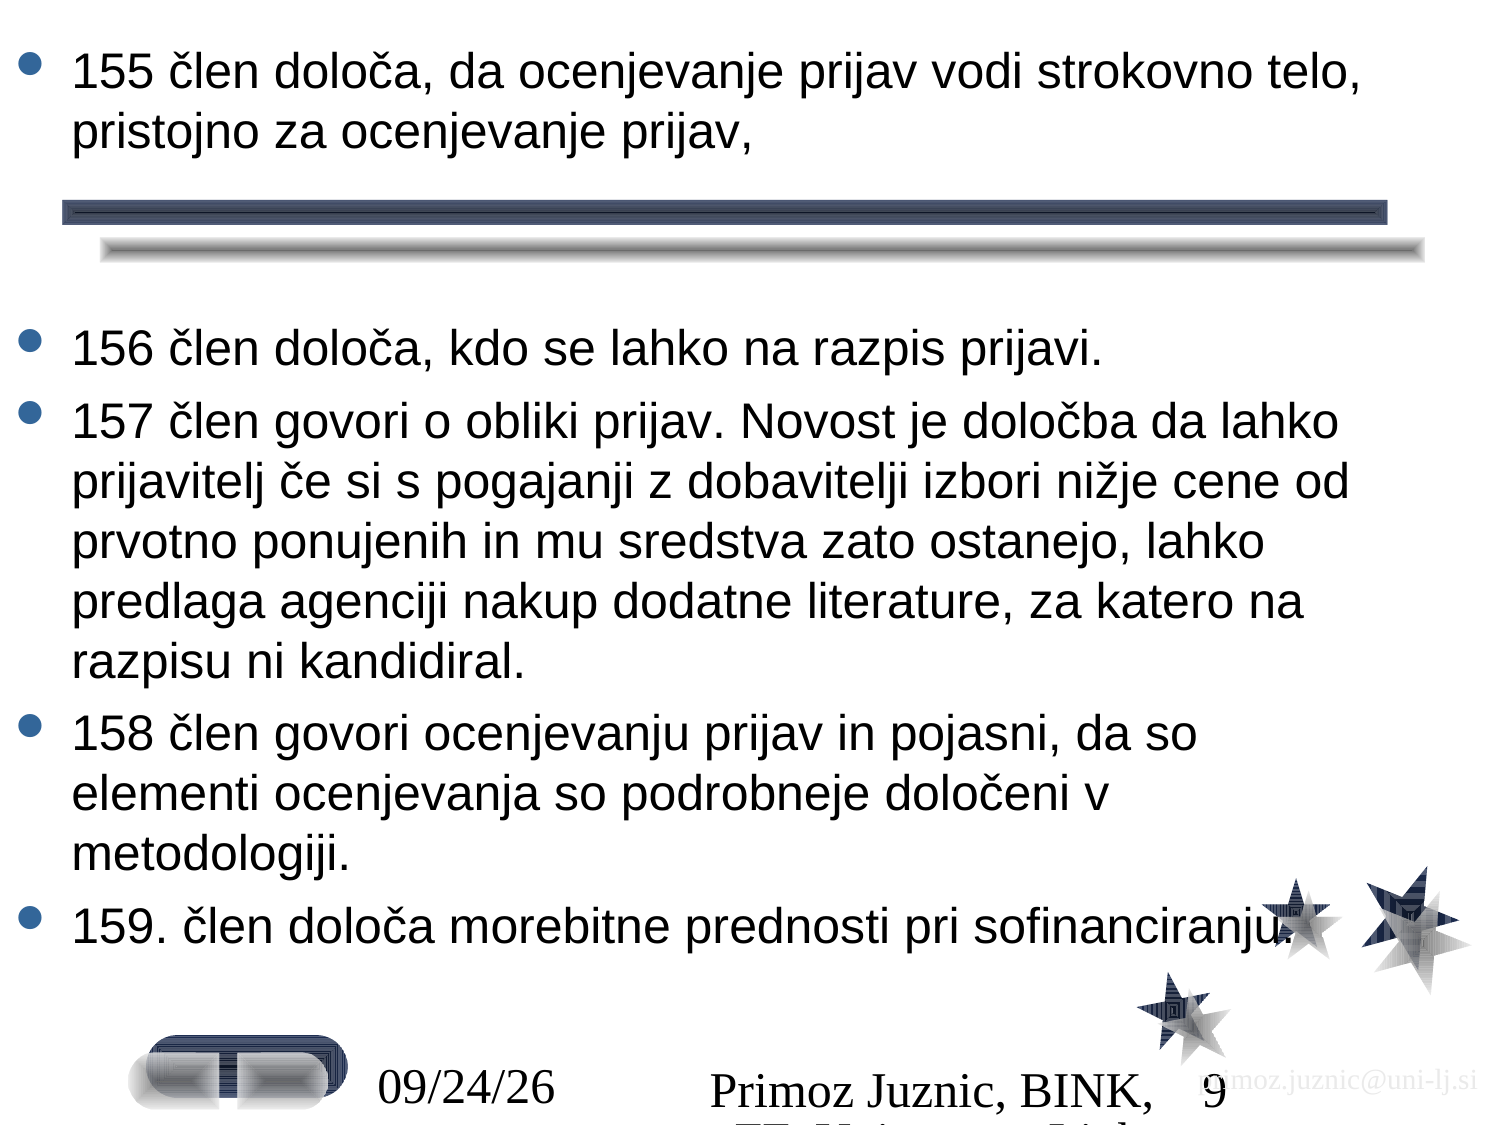

# 155 člen določa, da ocenjevanje prijav vodi strokovno telo, pristojno za ocenjevanje prijav,
156 člen določa, kdo se lahko na razpis prijavi.
157 člen govori o obliki prijav. Novost je določba da lahko prijavitelj če si s pogajanji z dobavitelji izbori nižje cene od prvotno ponujenih in mu sredstva zato ostanejo, lahko predlaga agenciji nakup dodatne literature, za katero na razpisu ni kandidiral.
158 člen govori ocenjevanju prijav in pojasni, da so elementi ocenjevanja so podrobneje določeni v metodologiji.
159. člen določa morebitne prednosti pri sofinanciranju.
Primoz Juznic, BINK, FF, Univerza v Ljubljani
9